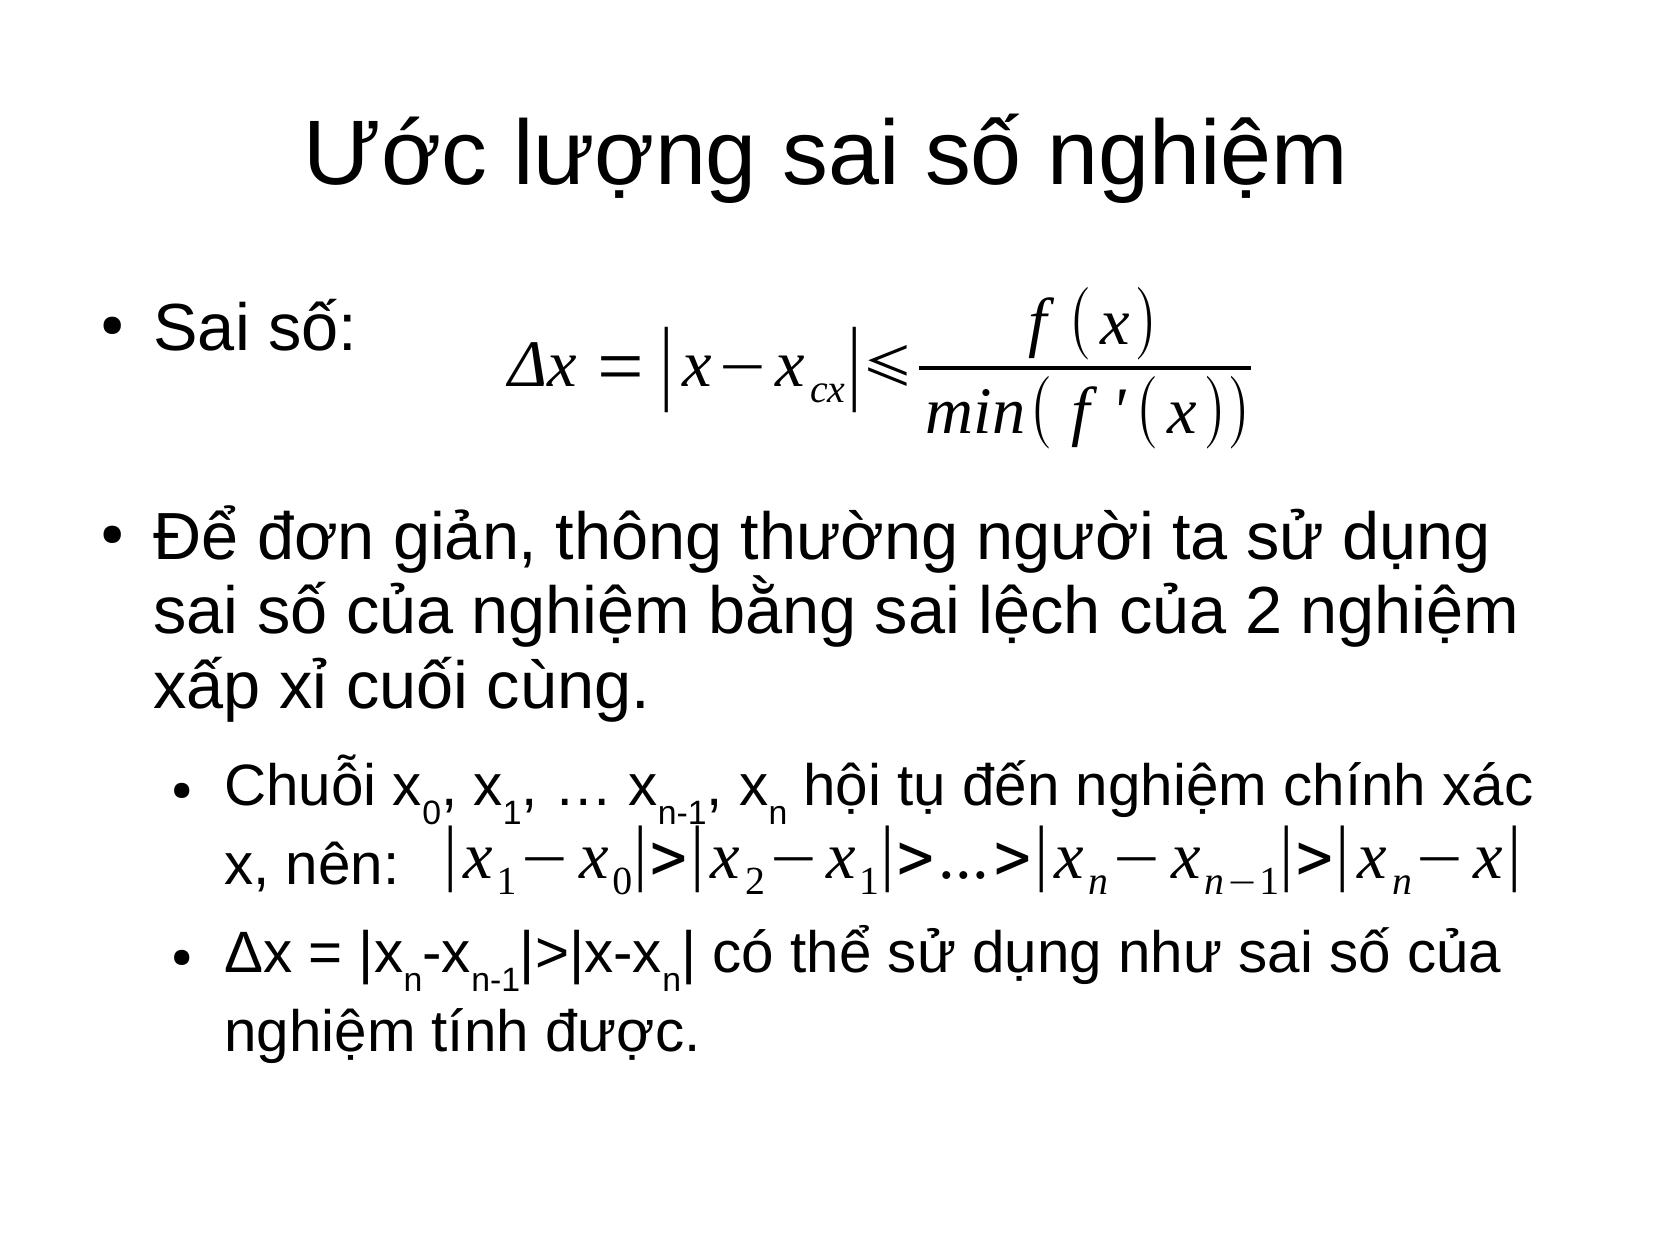

# Ước lượng sai số nghiệm
Sai số:
Để đơn giản, thông thường người ta sử dụng sai số của nghiệm bằng sai lệch của 2 nghiệm xấp xỉ cuối cùng.
Chuỗi x0, x1, … xn-1, xn hội tụ đến nghiệm chính xác x, nên:
Δx = |xn-xn-1|>|x-xn| có thể sử dụng như sai số của nghiệm tính được.